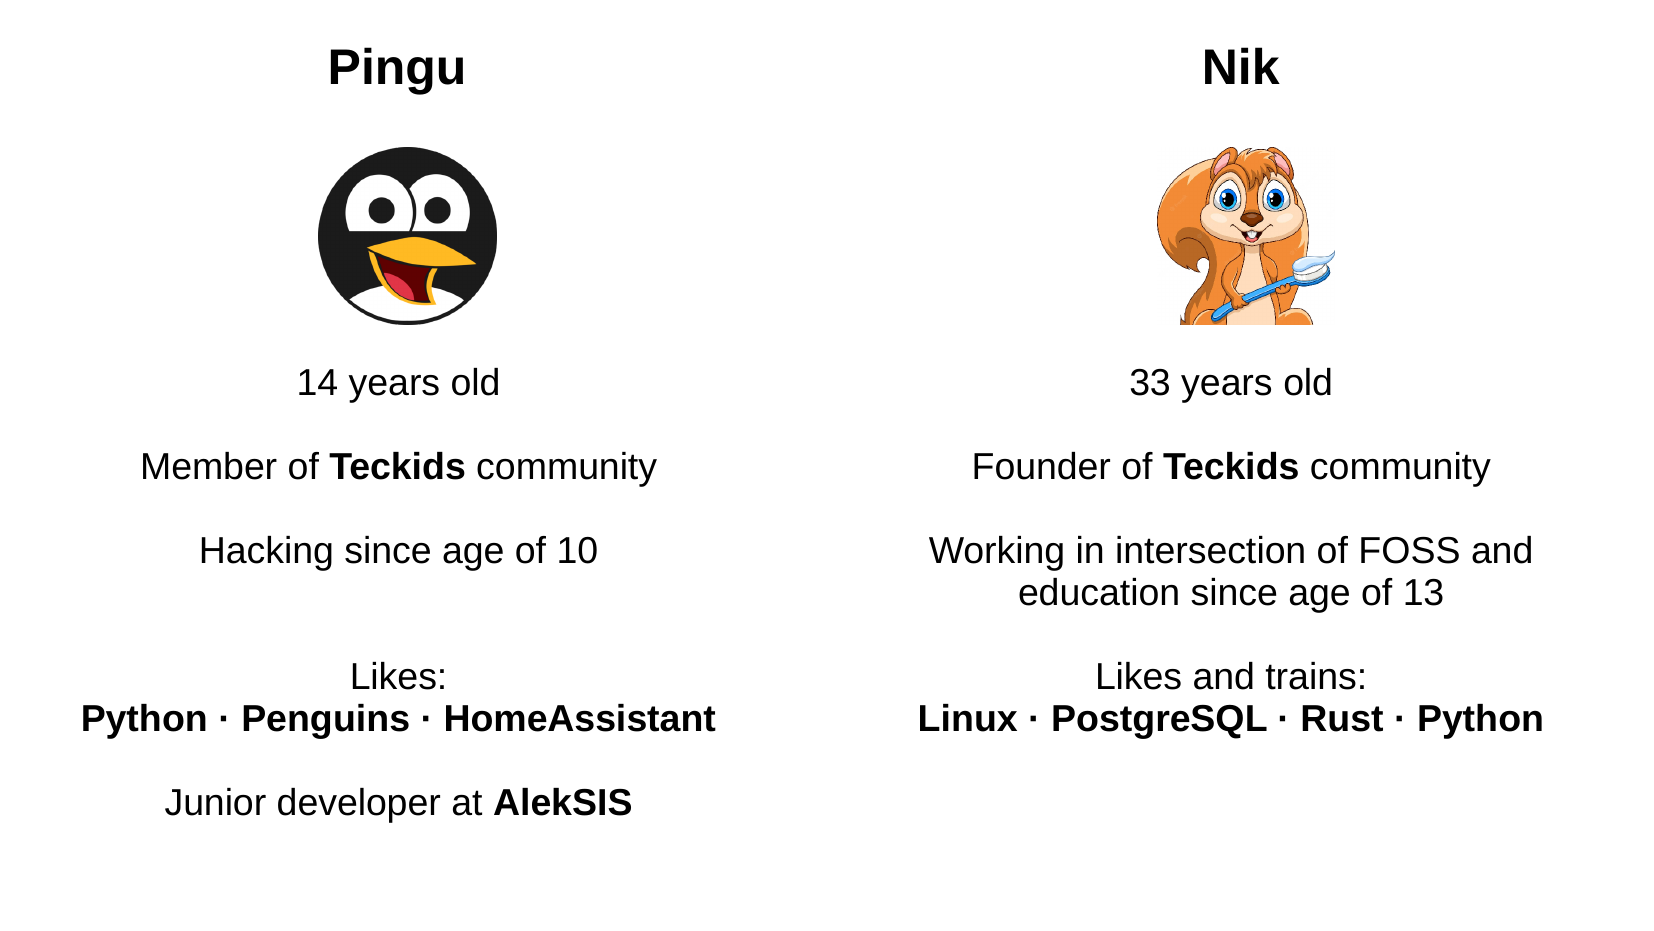

Pingu
Nik
14 years old
Member of Teckids community
Hacking since age of 10
Likes:
Python · Penguins · HomeAssistant
Junior developer at AlekSIS
33 years old
Founder of Teckids community
Working in intersection of FOSS and education since age of 13
Likes and trains:
Linux · PostgreSQL · Rust · Python